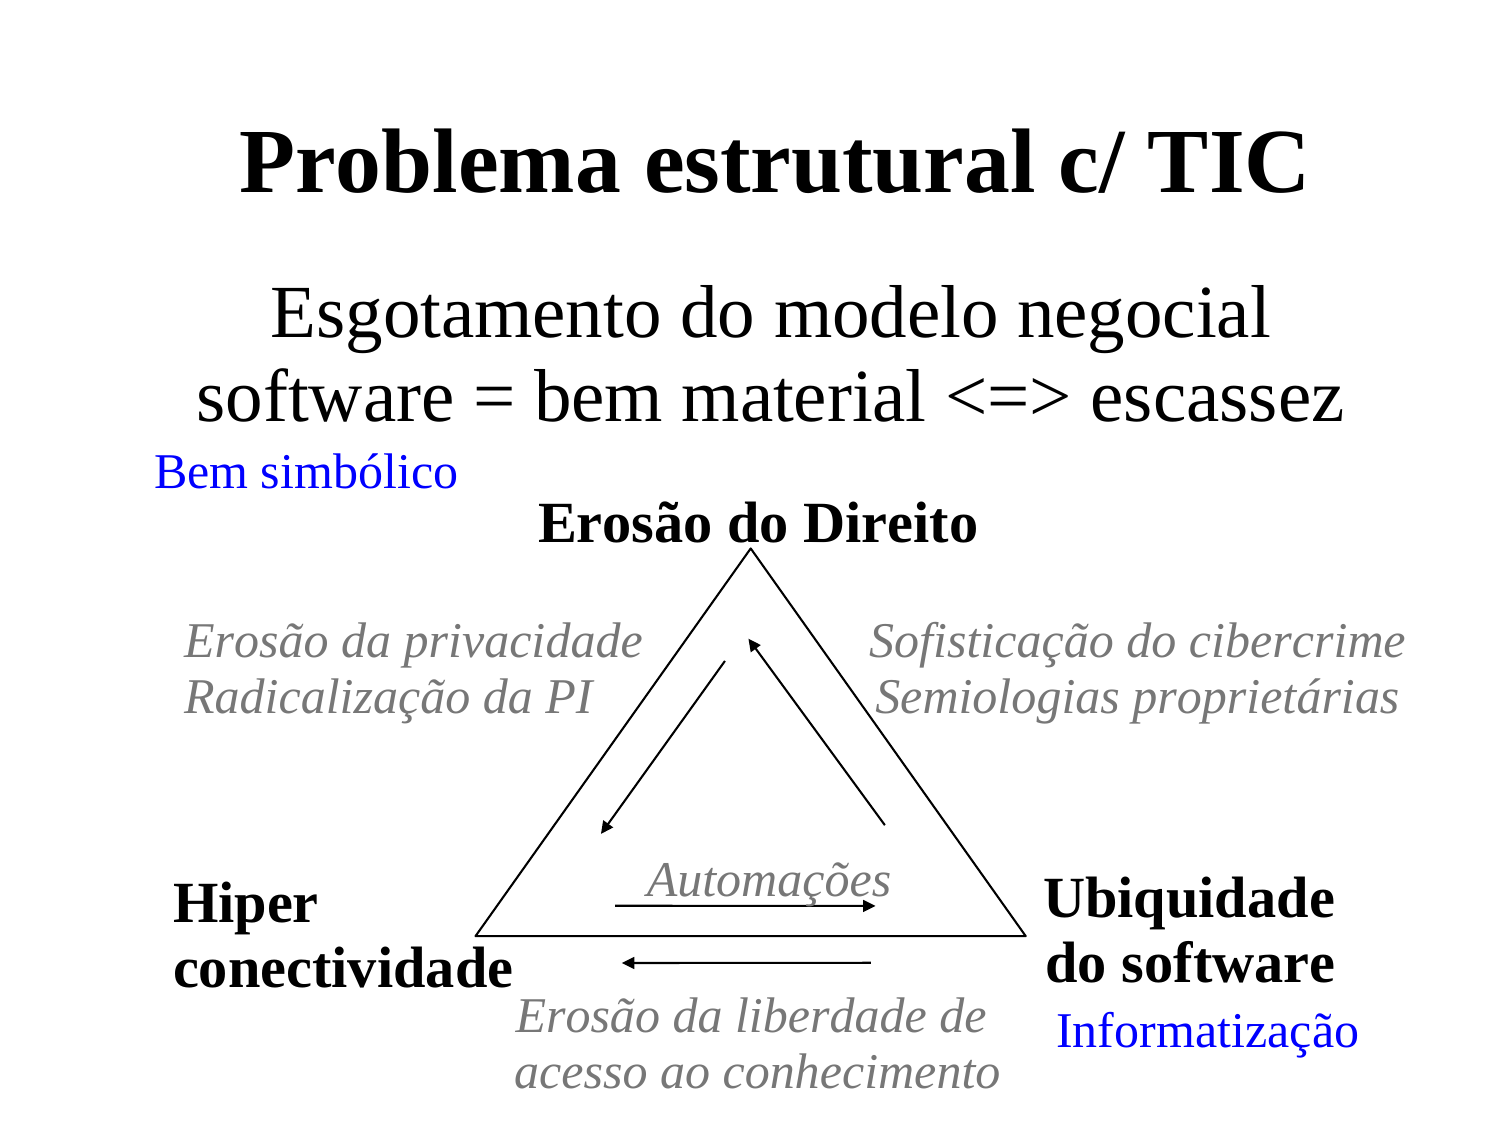

# Problema estrutural c/ TIC
Esgotamento do modelo negocial
software = bem material <=> escassez
Bem simbólico
Erosão do Direito
Erosão da privacidade
Radicalização da PI
Sofisticação do cibercrime
Semiologias proprietárias
Automações
Ubiquidade
do software
Hiper
conectividade
Erosão da liberdade de
acesso ao conhecimento
Informatização